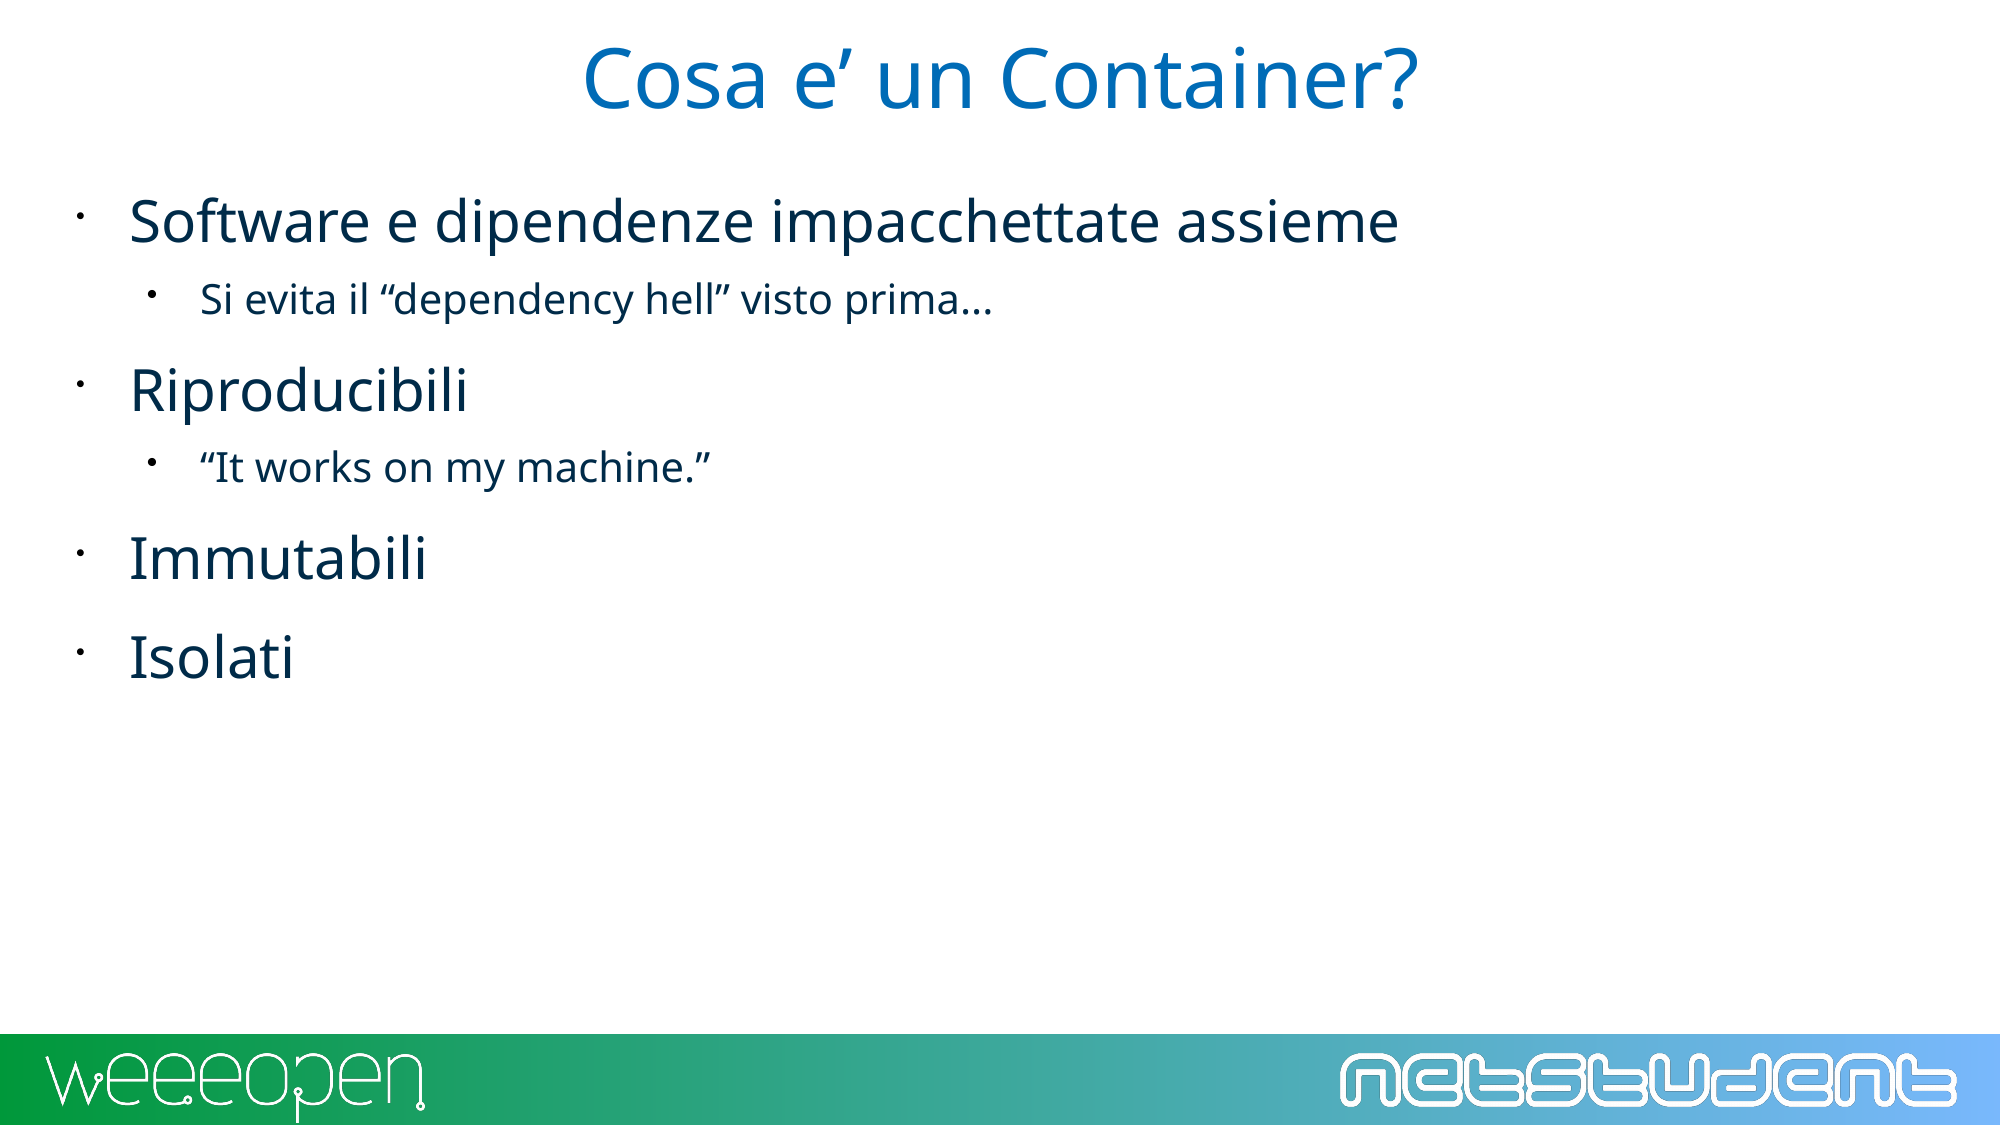

# Cosa e’ un Container?
Software e dipendenze impacchettate assieme
Si evita il “dependency hell” visto prima...
Riproducibili
“It works on my machine.”
Immutabili
Isolati